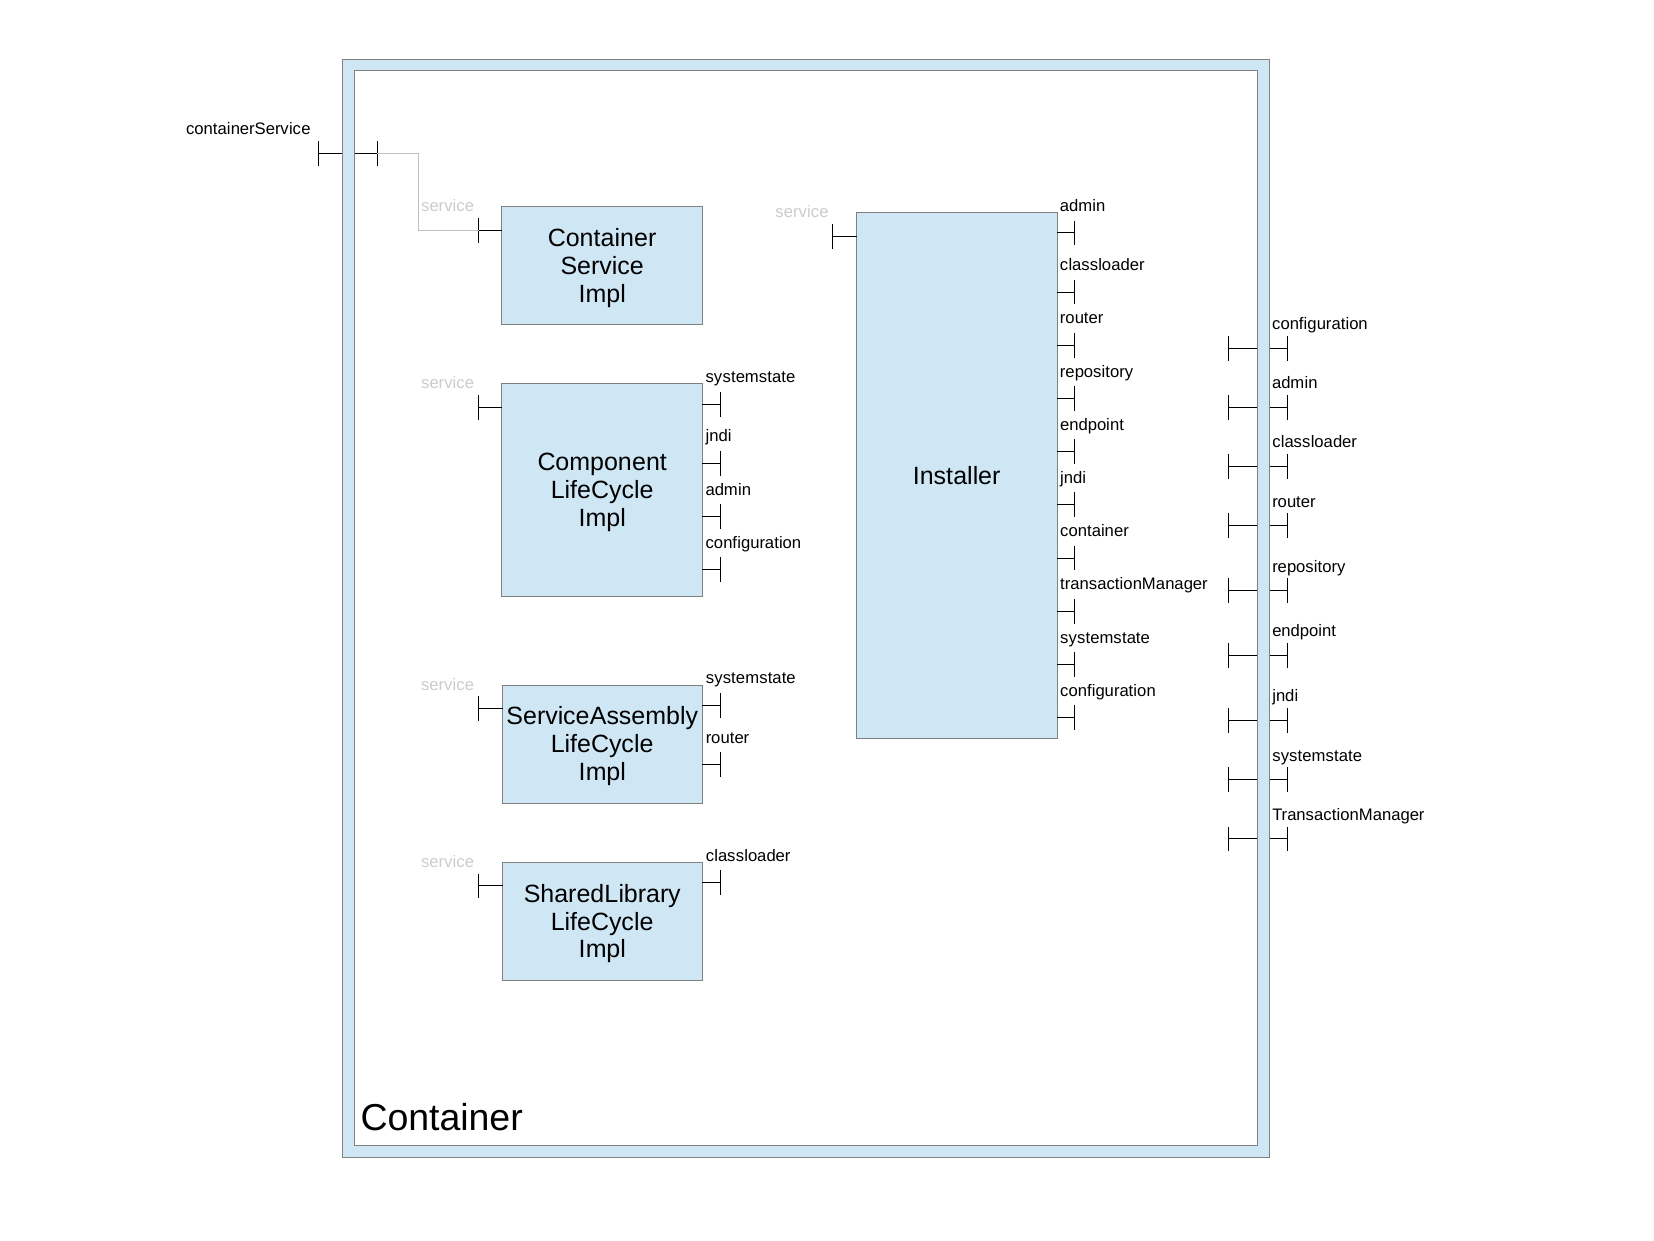

containerService
service
admin
service
Container
Service
Impl
Installer
classloader
router
configuration
repository
systemstate
service
admin
Component
LifeCycle
Impl
endpoint
jndi
classloader
jndi
admin
router
container
configuration
repository
transactionManager
endpoint
systemstate
systemstate
service
configuration
jndi
ServiceAssembly
LifeCycle
Impl
router
systemstate
TransactionManager
classloader
service
SharedLibrary
LifeCycle
Impl
Container